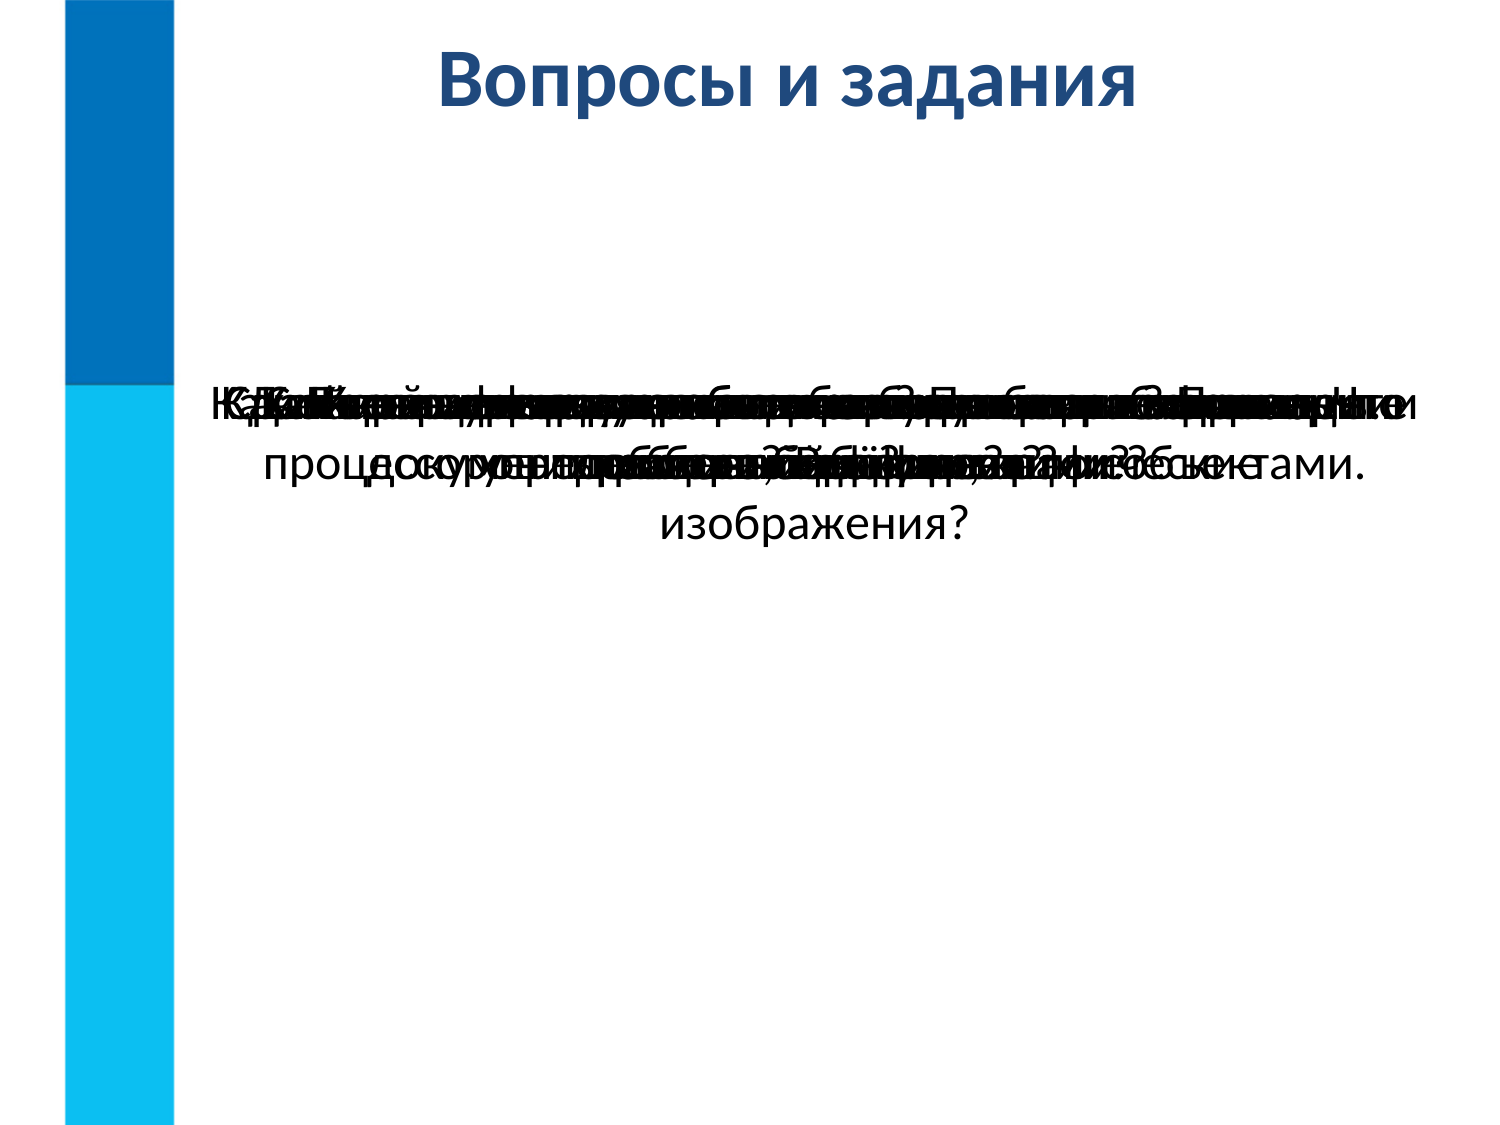

Вопросы и задания
С какой целью разработчики включают в текстовые документы списки, таблицы, графические изображения?
Для чего используются списки? Приведите примеры.
Сравните нумерованные и маркированные списки. Что у них общего? В чём различие?
Какой список называется многоуровневым? Приведите пример такого списка?
Какая информация может быть организована в табличной форме?
Какие преимущества обеспечивает табличное представление информации?
Каких правил следует придерживаться при оформлении таблиц?
Какие графические объекты могут быть включены в текстовый документ?
Перечислите основные возможности текстовых процессоров по работе с графическими объектами.